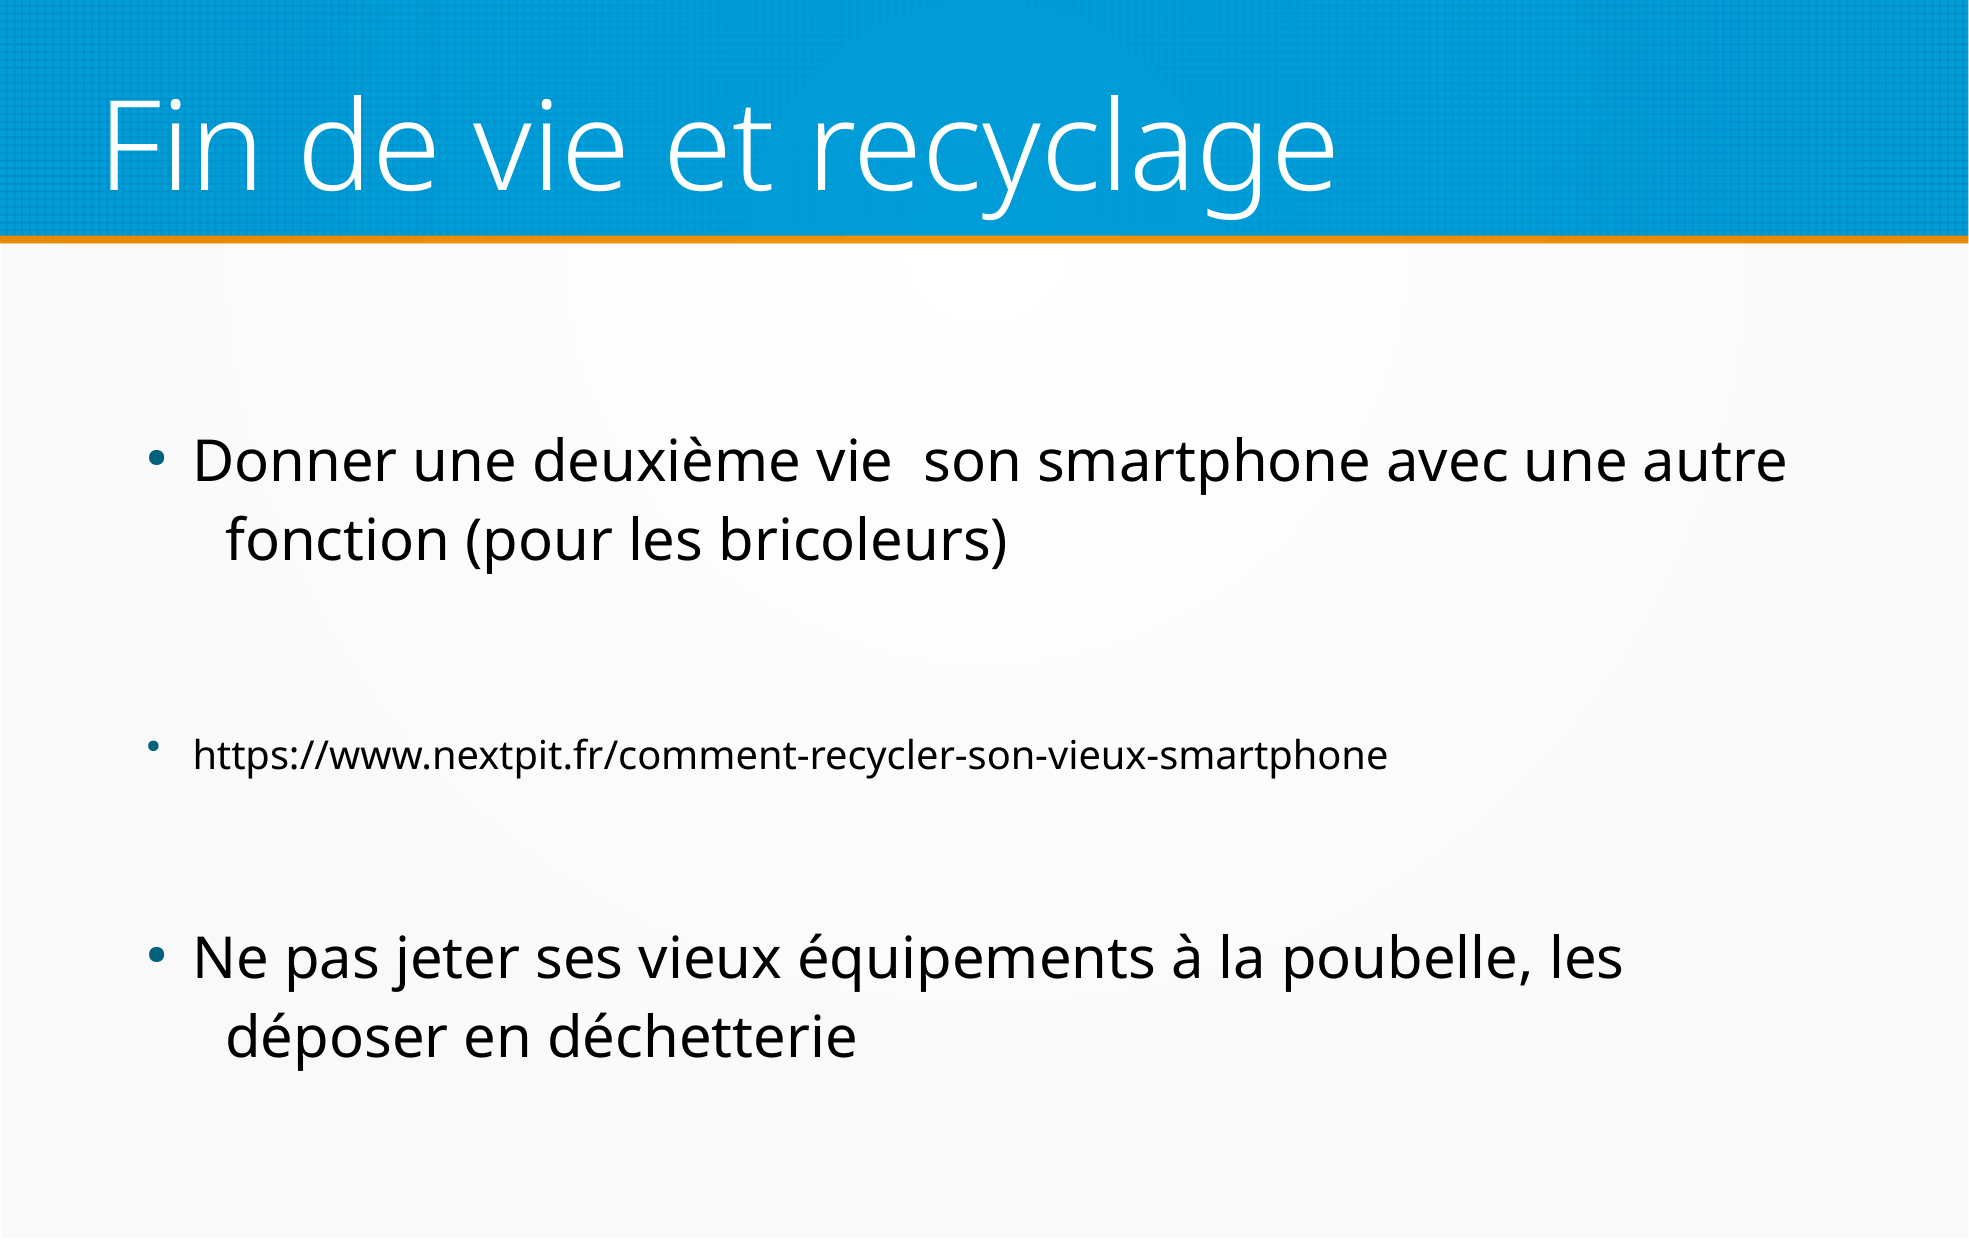

# Fin de vie et recyclage
Donner une deuxième vie son smartphone avec une autre fonction (pour les bricoleurs)
https://www.nextpit.fr/comment-recycler-son-vieux-smartphone
Ne pas jeter ses vieux équipements à la poubelle, les déposer en déchetterie